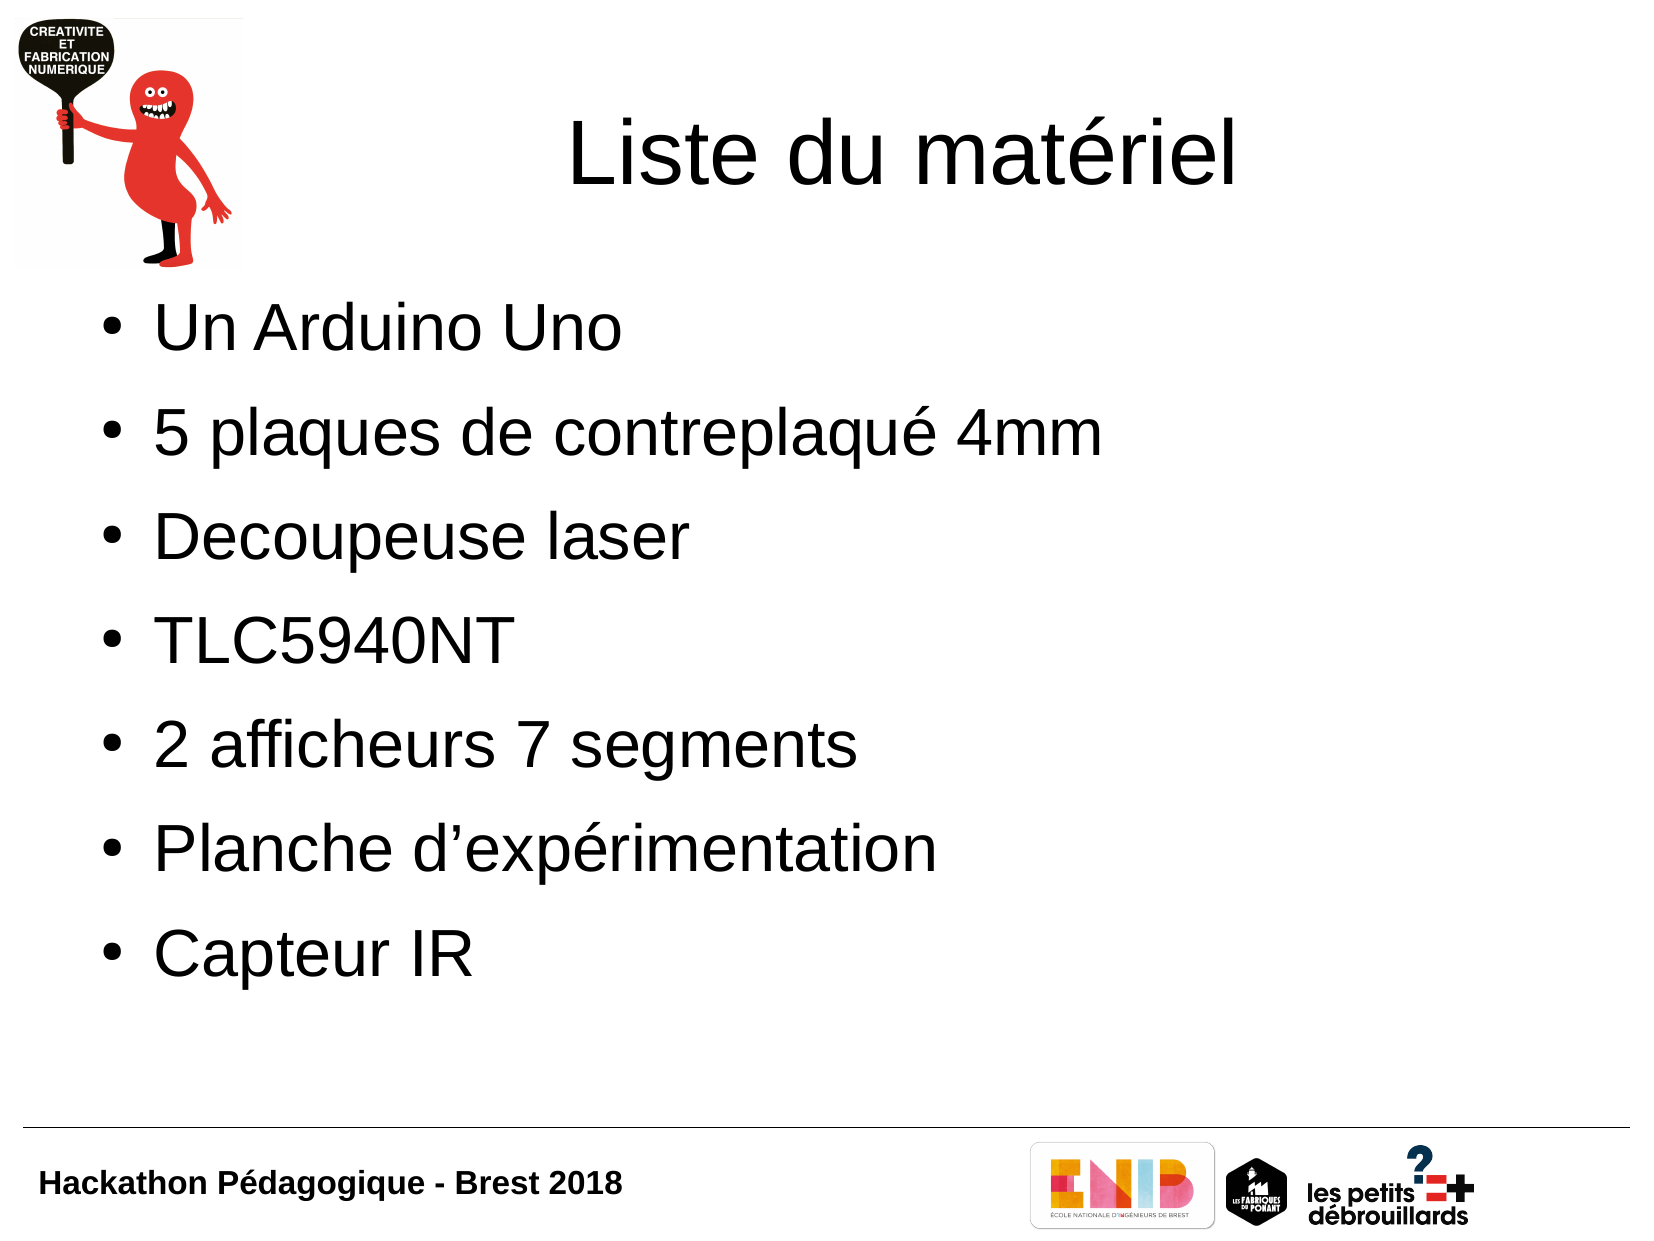

# Liste du matériel
Un Arduino Uno
5 plaques de contreplaqué 4mm
Decoupeuse laser
TLC5940NT
2 afficheurs 7 segments
Planche d’expérimentation
Capteur IR
Hackathon Pédagogique - Brest 2018